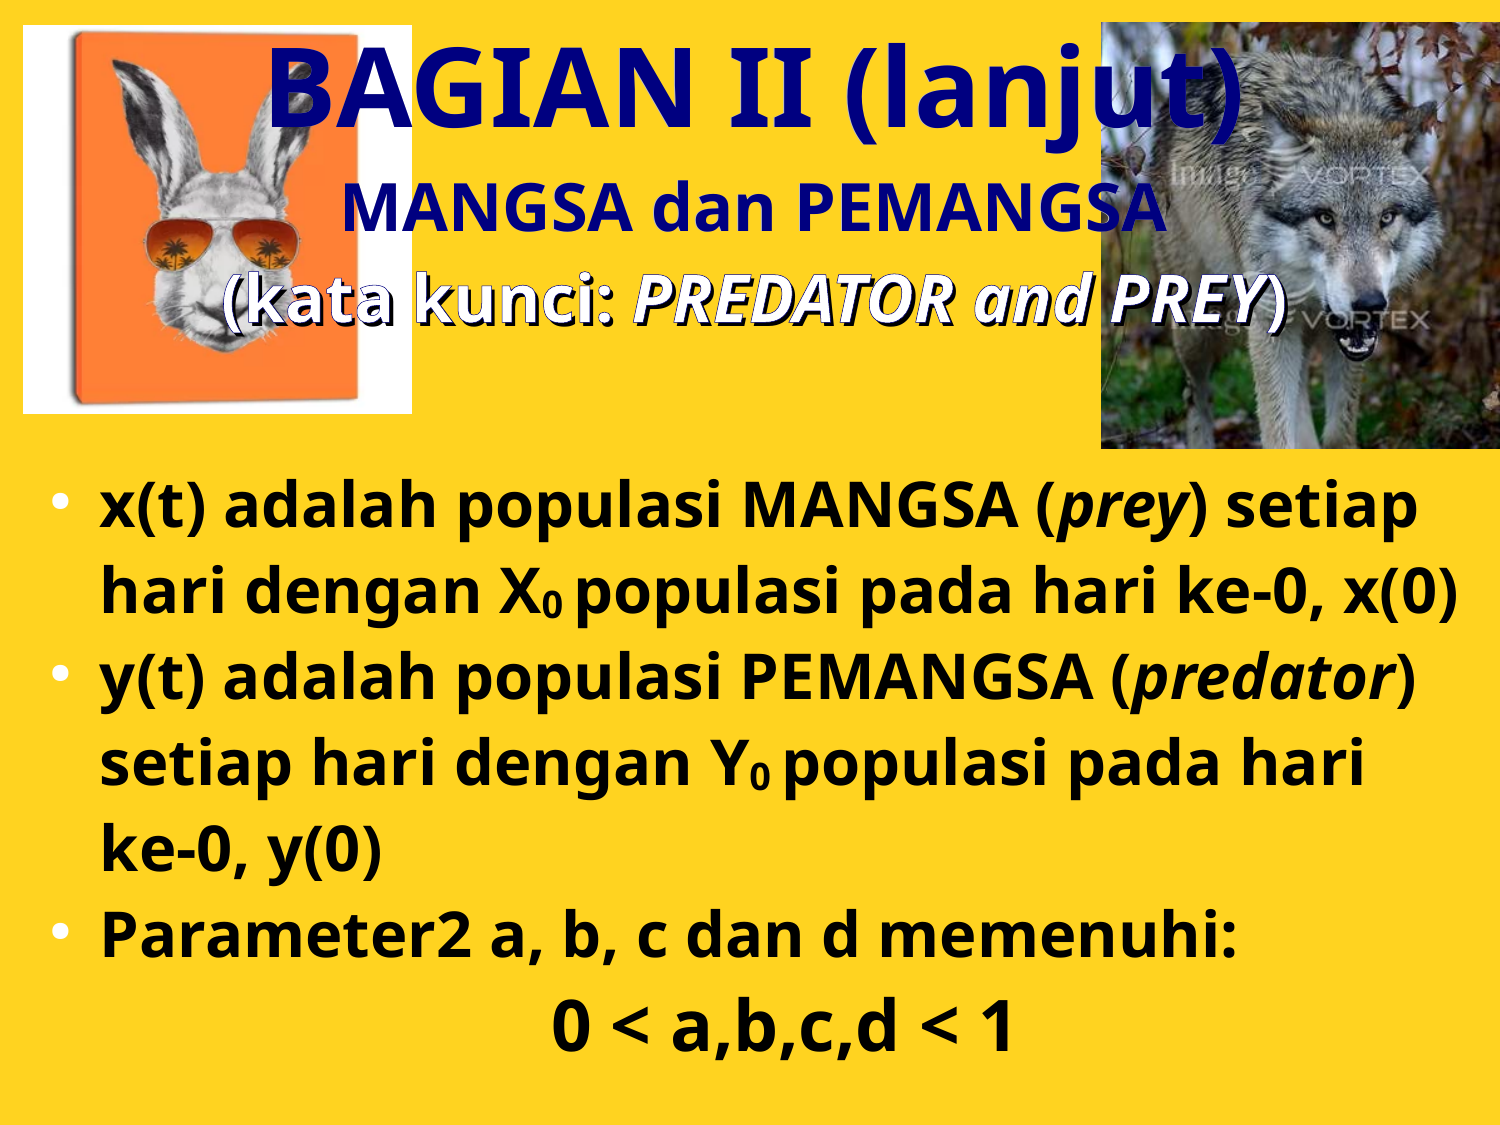

# BAGIAN II (lanjut) MANGSA dan PEMANGSA (kata kunci: PREDATOR and PREY)
x(t) adalah populasi MANGSA (prey) setiap hari dengan X0 populasi pada hari ke-0, x(0)
y(t) adalah populasi PEMANGSA (predator) setiap hari dengan Y0 populasi pada hari ke-0, y(0)
Parameter2 a, b, c dan d memenuhi:
0 < a,b,c,d < 1